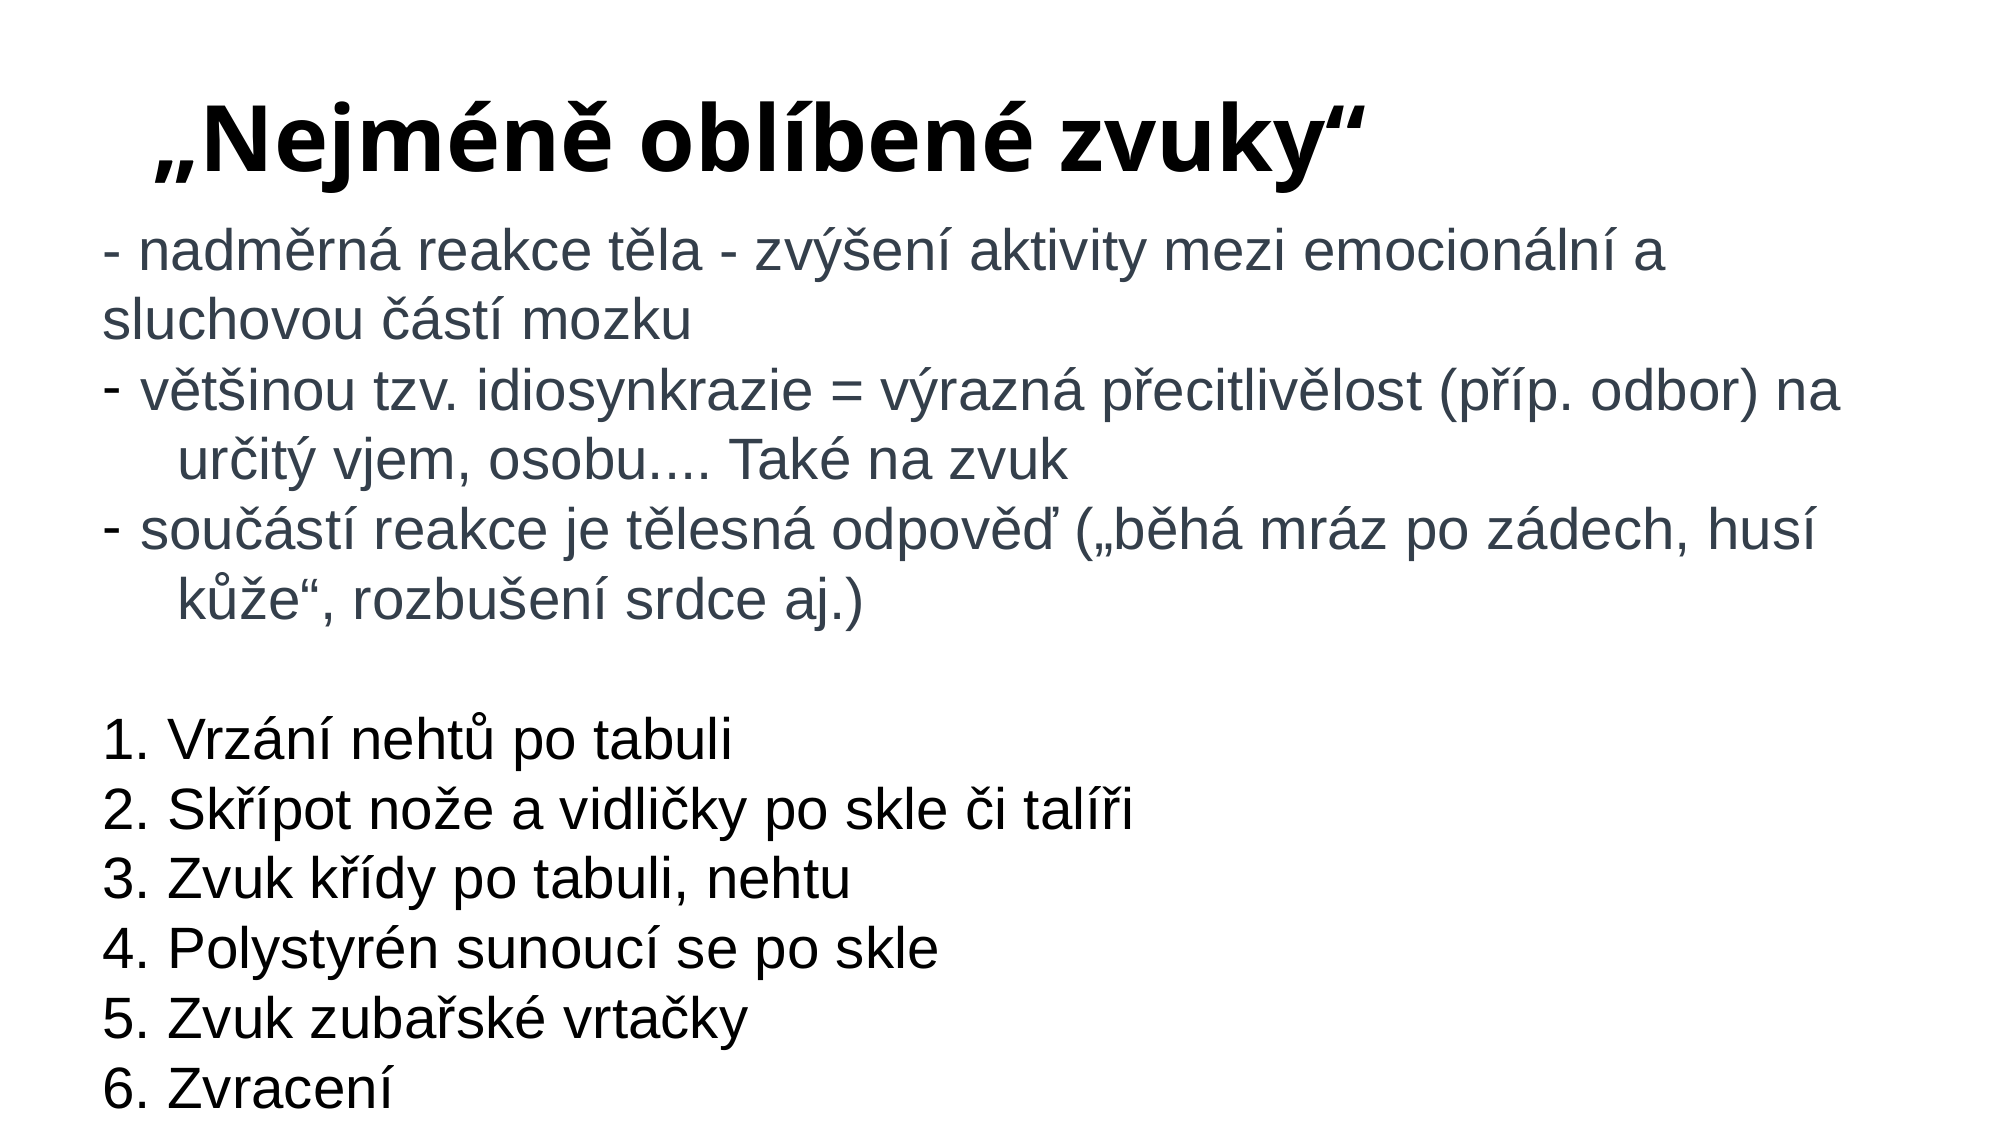

# „Nejméně oblíbené zvuky“
- nadměrná reakce těla - zvýšení aktivity mezi emocionální a sluchovou částí mozku
většinou tzv. idiosynkrazie = výrazná přecitlivělost (příp. odbor) na určitý vjem, osobu.... Také na zvuk
součástí reakce je tělesná odpověď („běhá mráz po zádech, husí kůže“, rozbušení srdce aj.)
1. Vrzání nehtů po tabuli
2. Skřípot nože a vidličky po skle či talíři
3. Zvuk křídy po tabuli, nehtu
4. Polystyrén sunoucí se po skle
5. Zvuk zubařské vrtačky
6. Zvracení